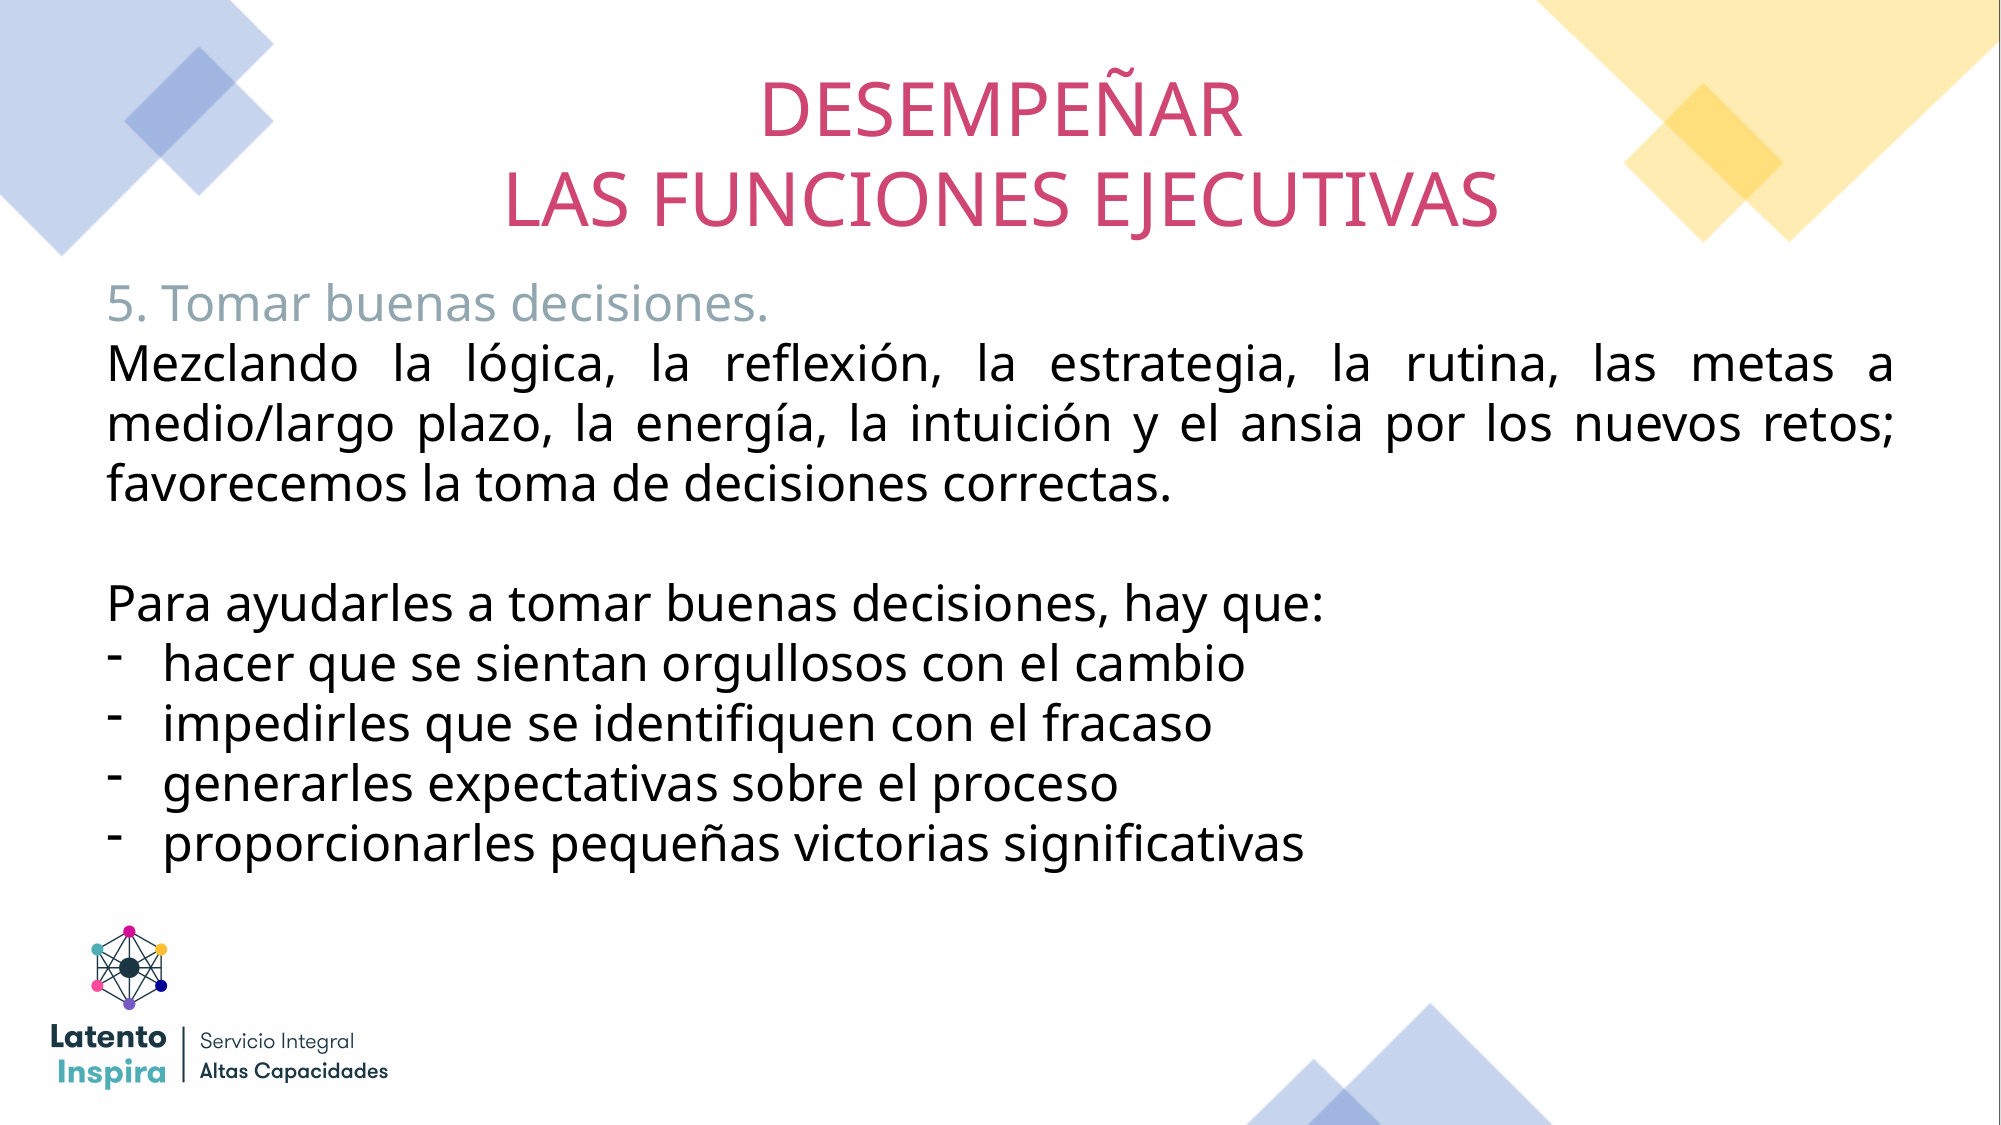

DESEMPEÑAR
LAS FUNCIONES EJECUTIVAS
5. Tomar buenas decisiones.
Mezclando la lógica, la reflexión, la estrategia, la rutina, las metas a medio/largo plazo, la energía, la intuición y el ansia por los nuevos retos; favorecemos la toma de decisiones correctas.
Para ayudarles a tomar buenas decisiones, hay que:
hacer que se sientan orgullosos con el cambio
impedirles que se identifiquen con el fracaso
generarles expectativas sobre el proceso
proporcionarles pequeñas victorias significativas